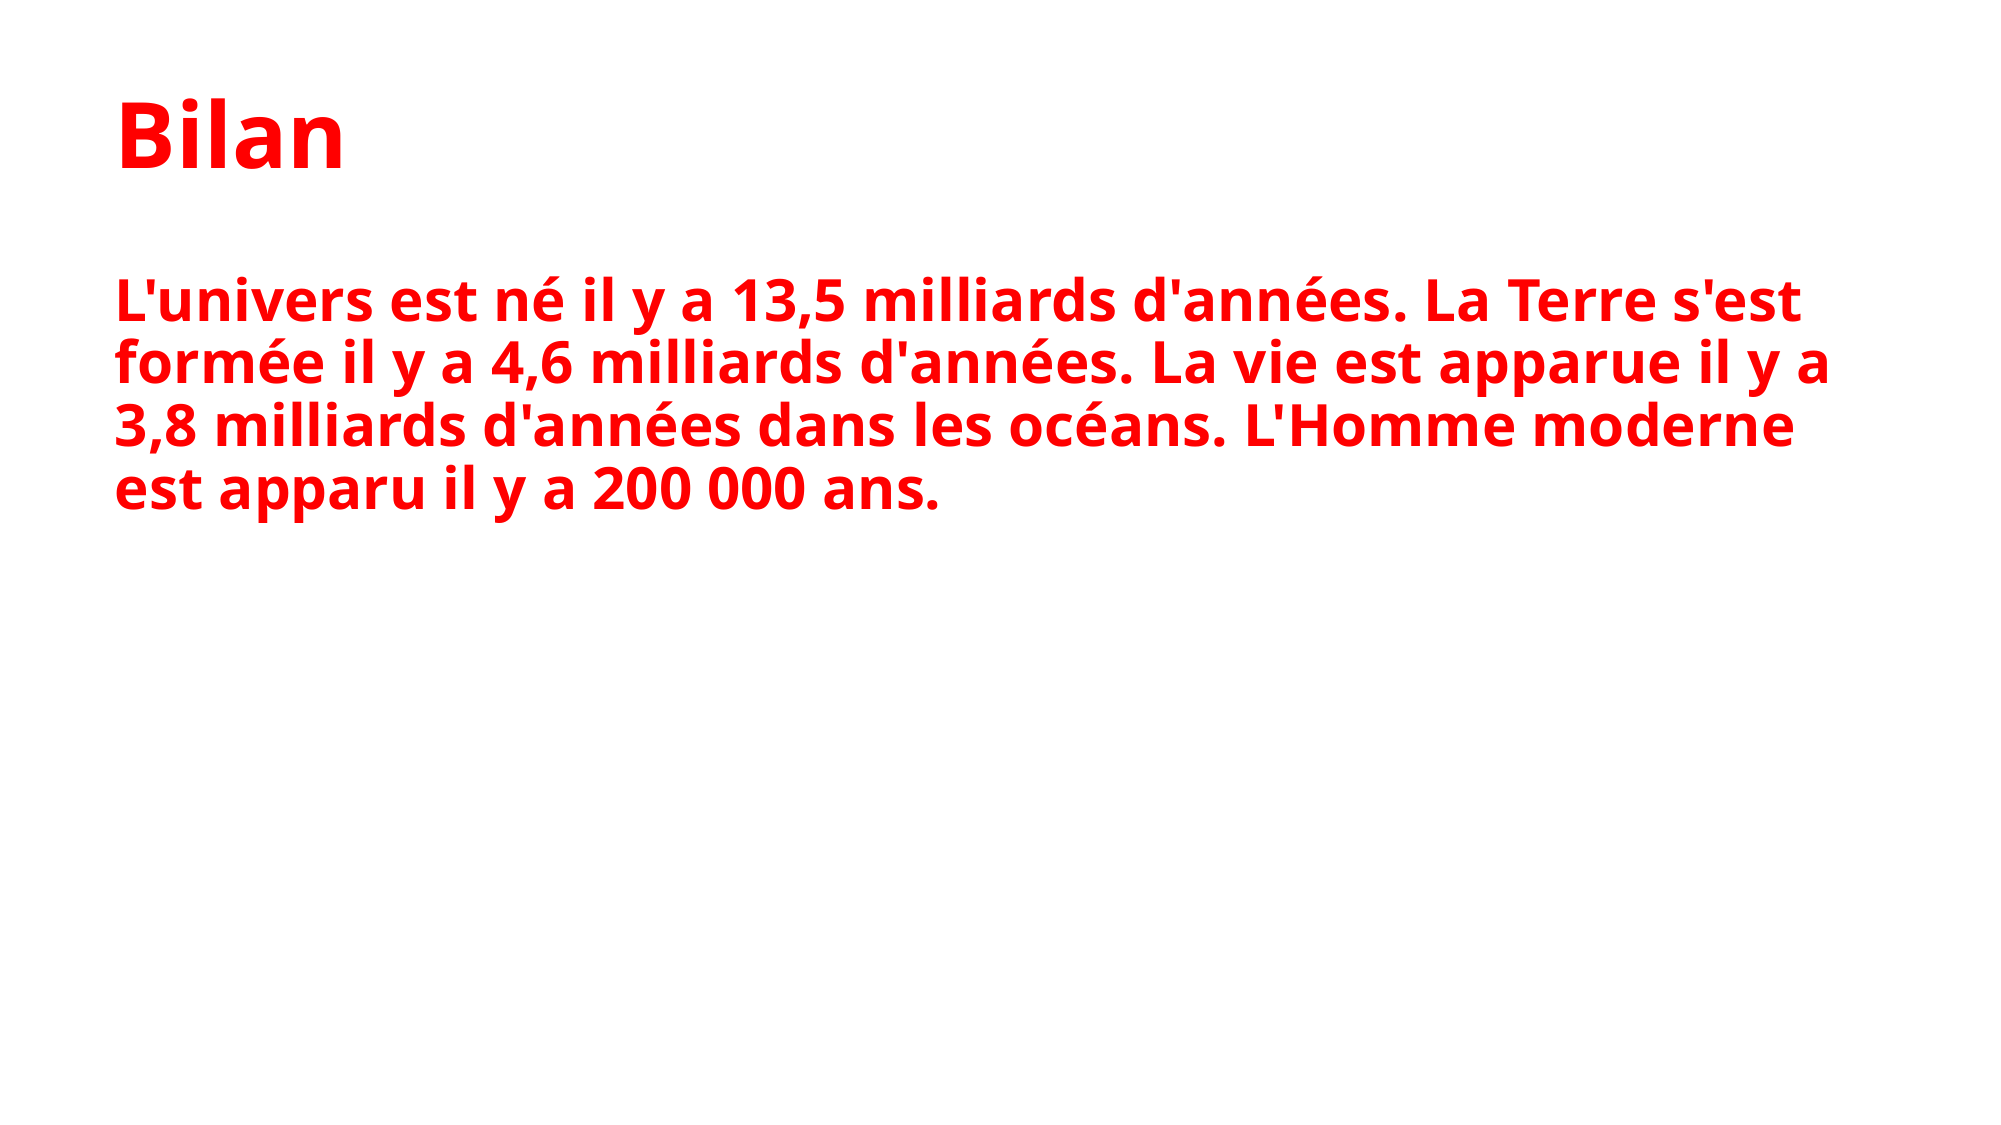

# Bilan
L'univers est né il y a 13,5 milliards d'années. La Terre s'est formée il y a 4,6 milliards d'années. La vie est apparue il y a 3,8 milliards d'années dans les océans. L'Homme moderne est apparu il y a 200 000 ans.